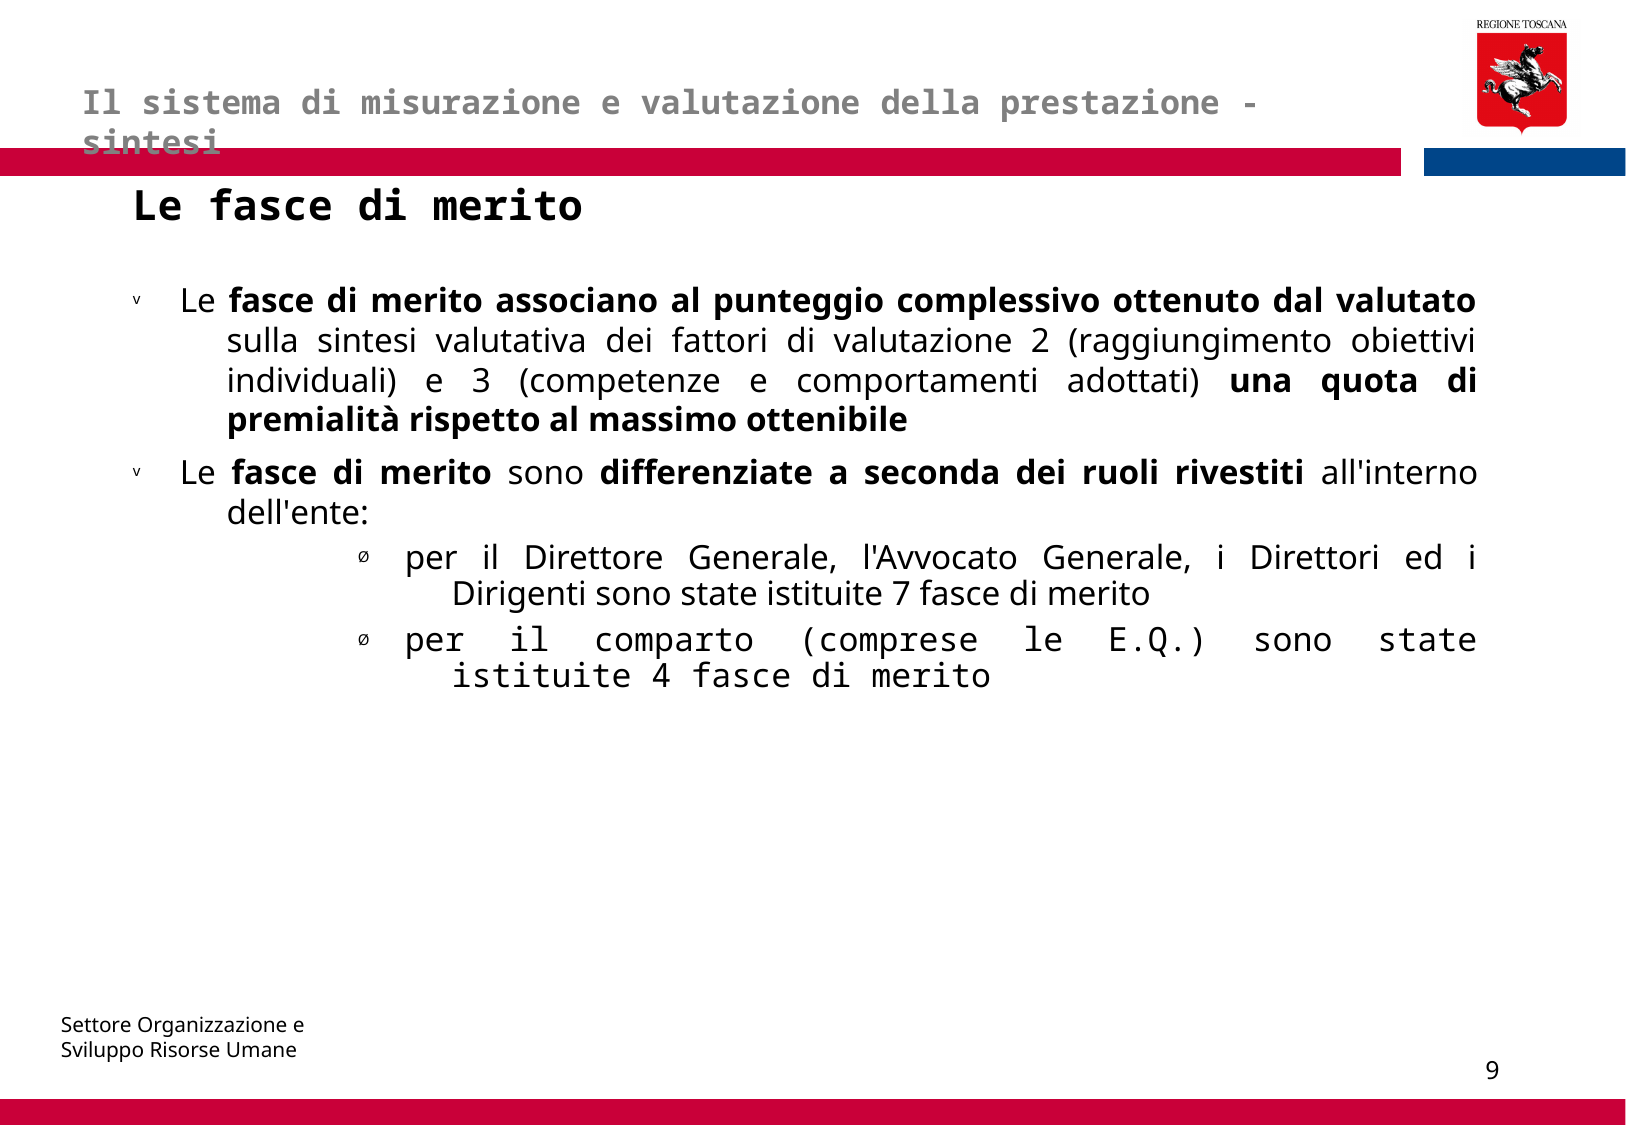

Il sistema di misurazione e valutazione della prestazione - sintesi
# Le fasce di merito
Le fasce di merito associano al punteggio complessivo ottenuto dal valutato sulla sintesi valutativa dei fattori di valutazione 2 (raggiungimento obiettivi individuali) e 3 (competenze e comportamenti adottati) una quota di premialità rispetto al massimo ottenibile
Le fasce di merito sono differenziate a seconda dei ruoli rivestiti all'interno dell'ente:
per il Direttore Generale, l'Avvocato Generale, i Direttori ed i Dirigenti sono state istituite 7 fasce di merito
per il comparto (comprese le E.Q.) sono state istituite 4 fasce di merito
Settore Organizzazione e
Sviluppo Risorse Umane